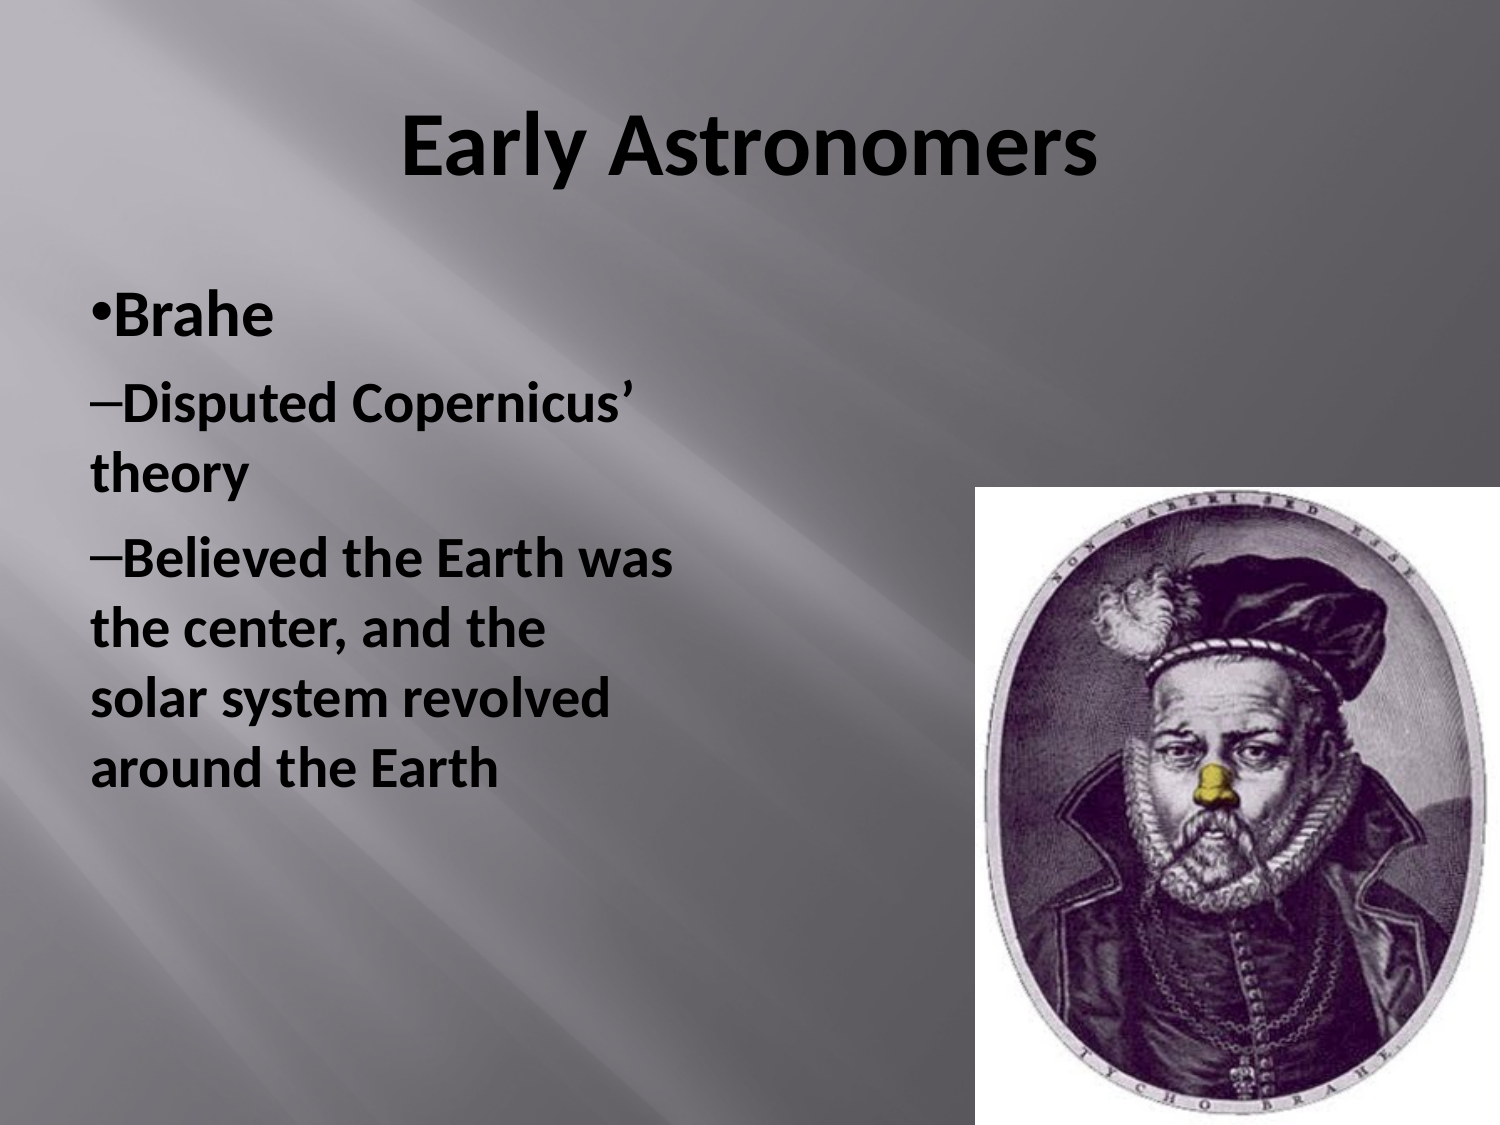

Early Astronomers
Brahe
Disputed Copernicus’
theory
Believed the Earth was
the center, and the
solar system revolved
around the Earth